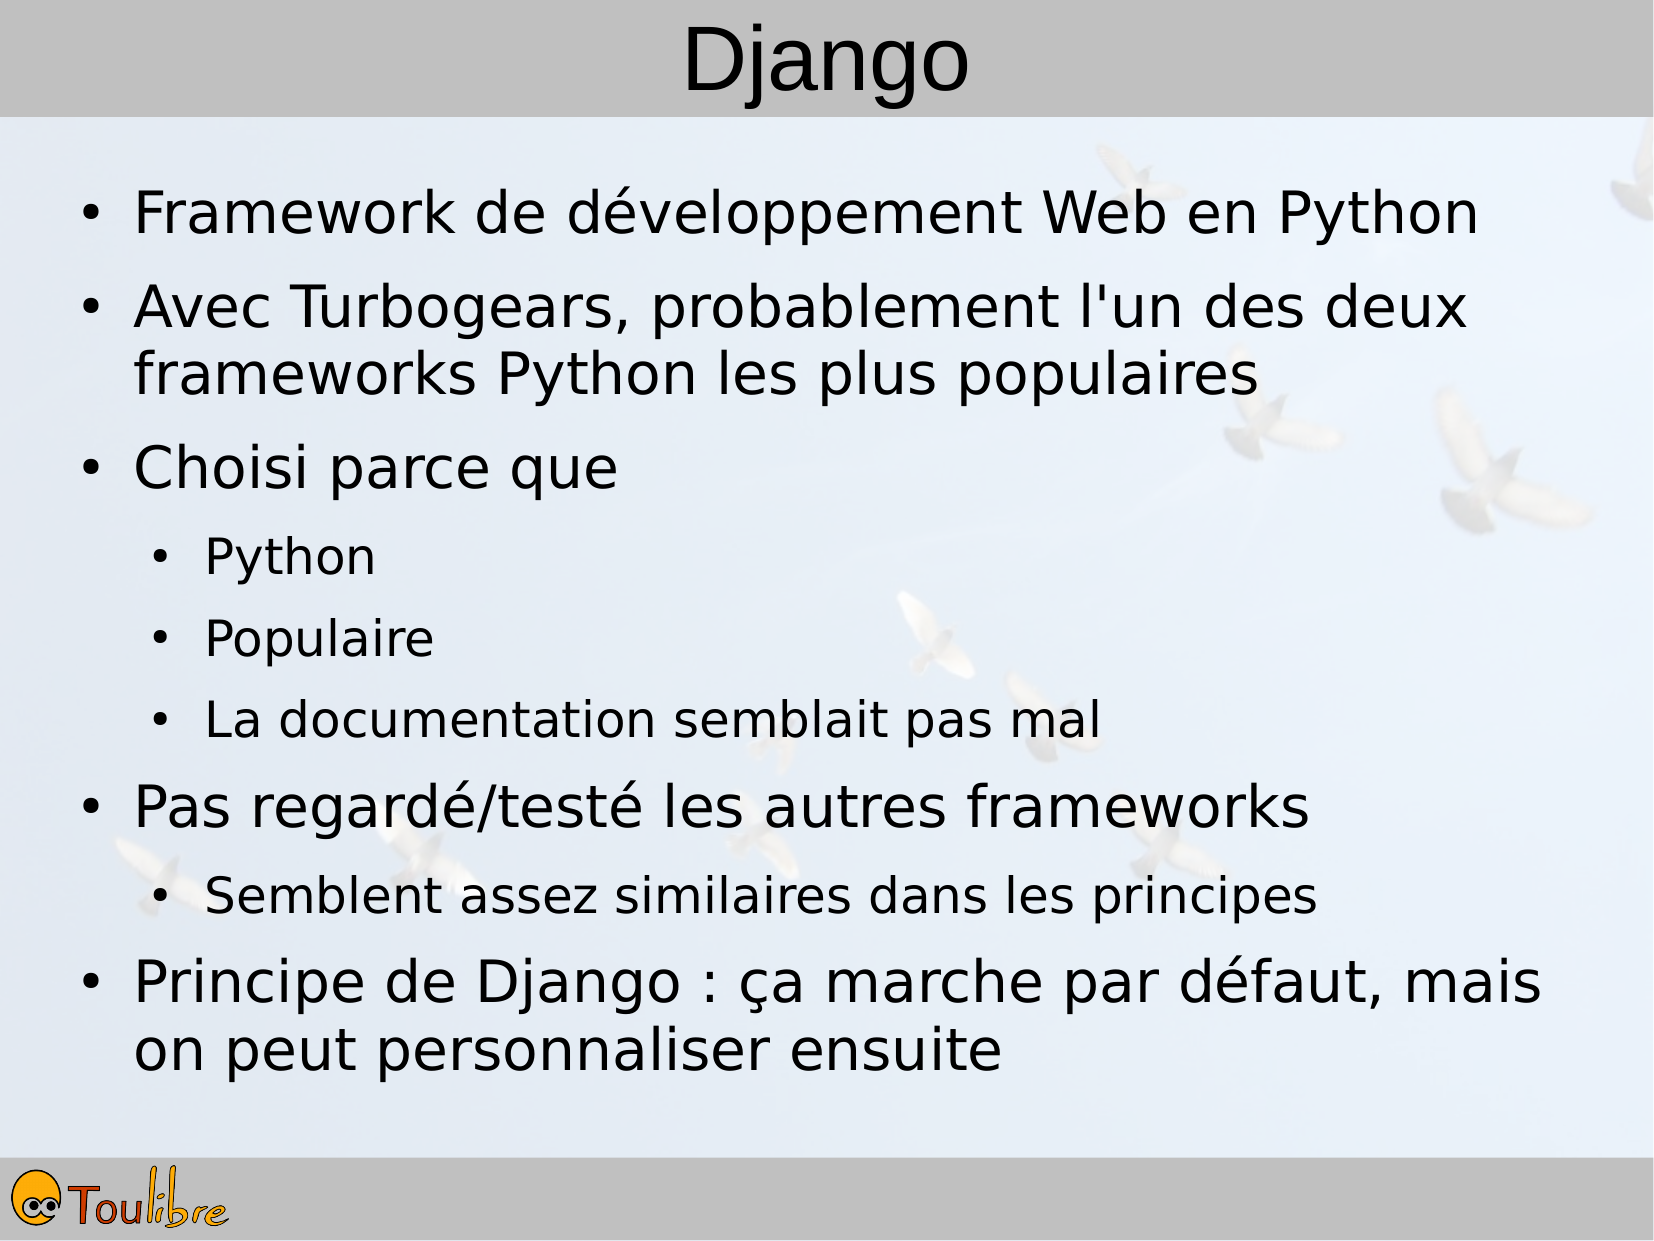

# Django
Framework de développement Web en Python
Avec Turbogears, probablement l'un des deux frameworks Python les plus populaires
Choisi parce que
Python
Populaire
La documentation semblait pas mal
Pas regardé/testé les autres frameworks
Semblent assez similaires dans les principes
Principe de Django : ça marche par défaut, mais on peut personnaliser ensuite